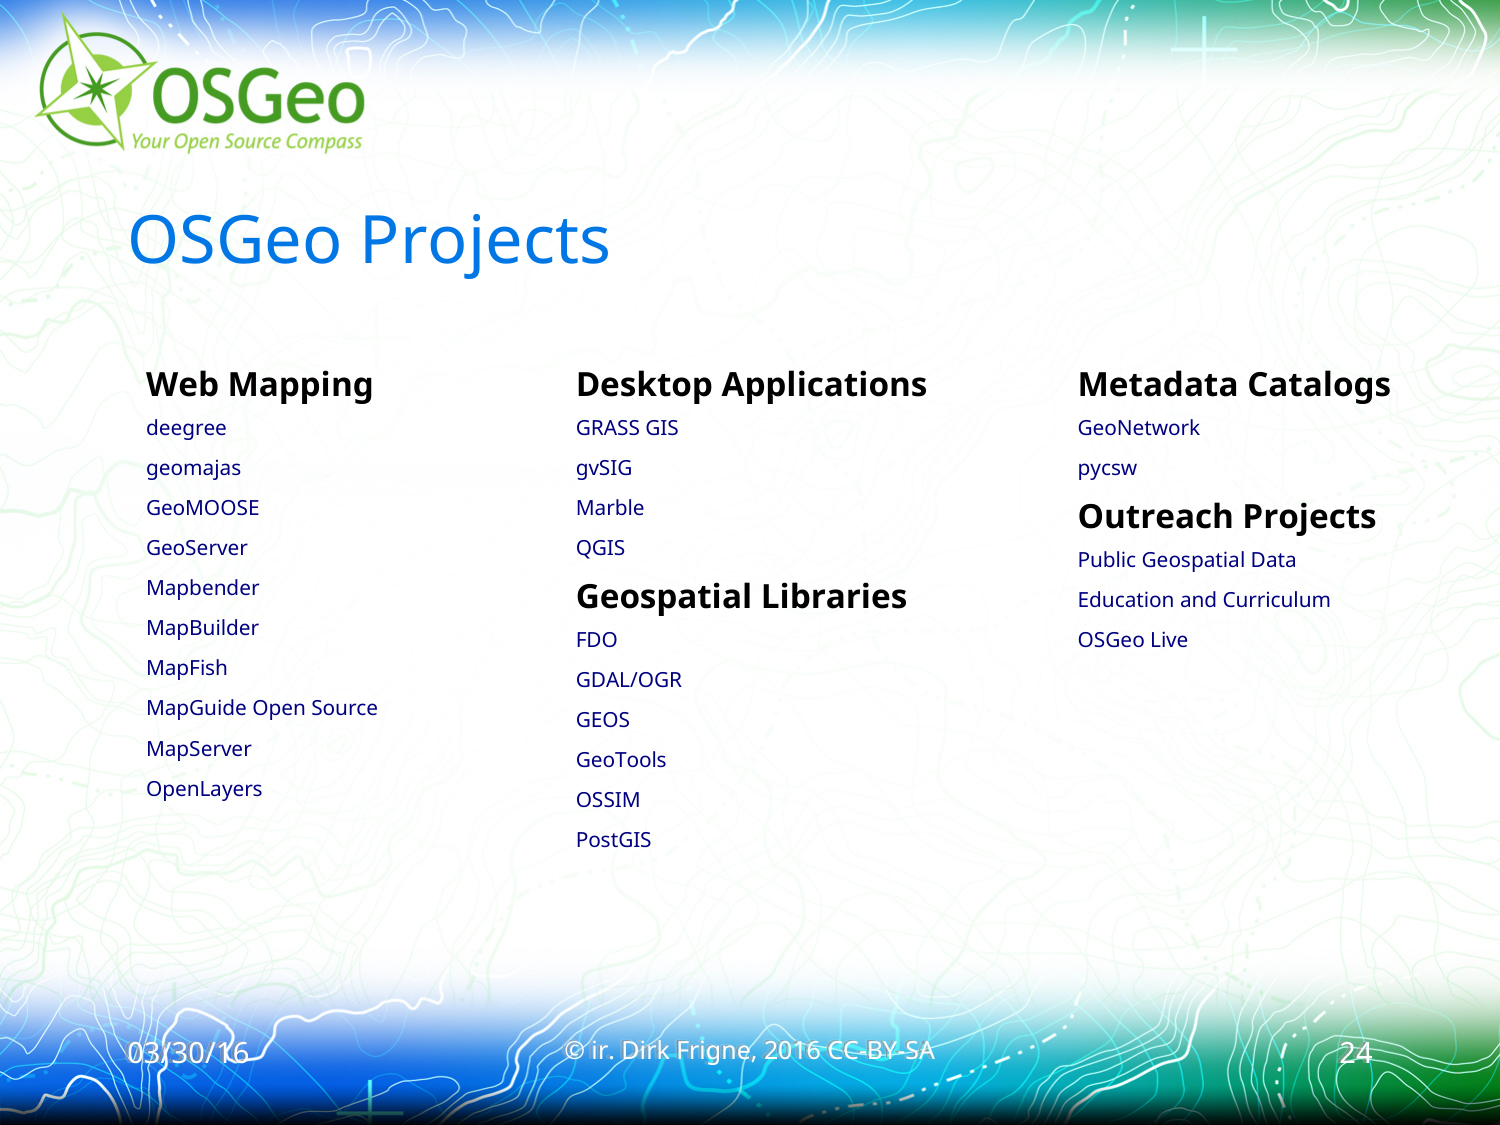

# OSGeo Projects
Web Mapping
deegree
geomajas
GeoMOOSE
GeoServer
Mapbender
MapBuilder
MapFish
MapGuide Open Source
MapServer
OpenLayers
Desktop Applications
GRASS GIS
gvSIG
Marble
QGIS
Geospatial Libraries
FDO
GDAL/OGR
GEOS
GeoTools
OSSIM
PostGIS
Metadata Catalogs
GeoNetwork
pycsw
Outreach Projects
Public Geospatial Data
Education and Curriculum
OSGeo Live
03/30/16
© ir. Dirk Frigne, 2016 CC-BY-SA
24